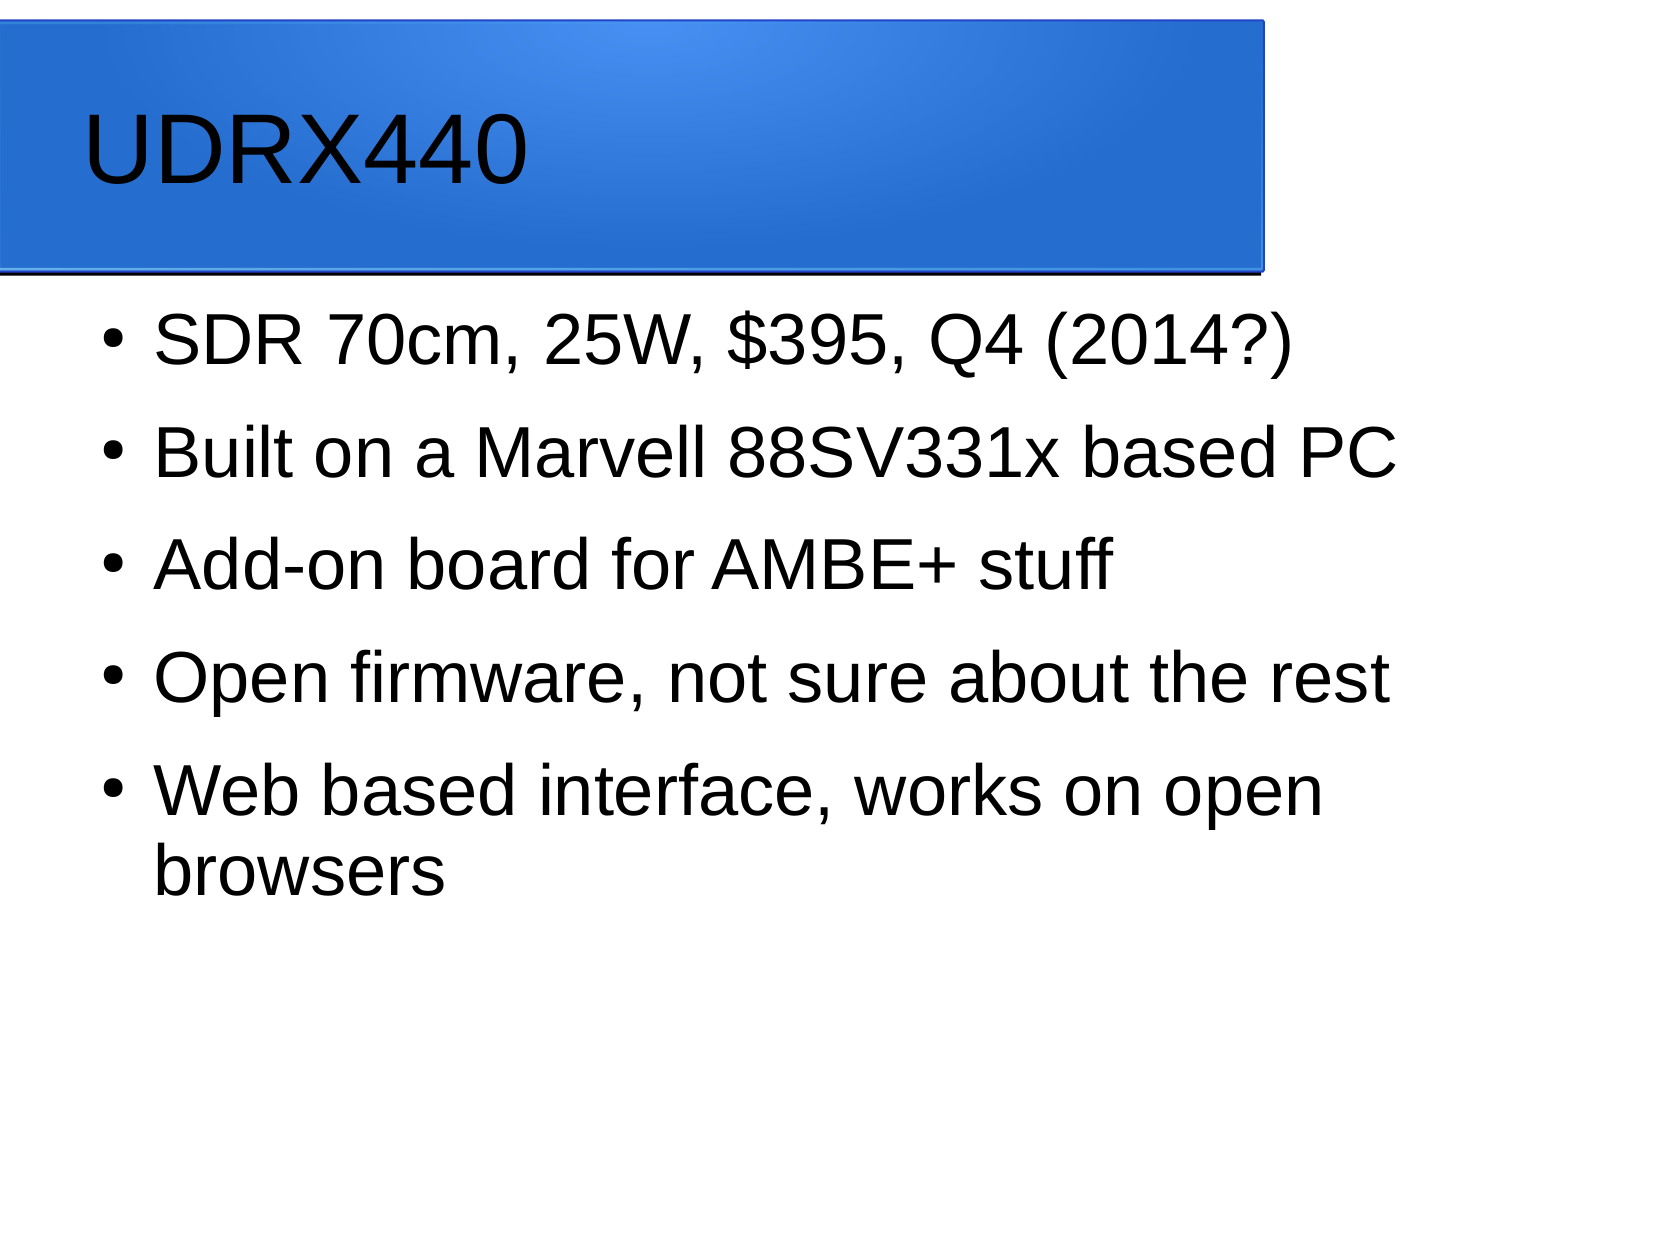

# UDRX440
SDR 70cm, 25W, $395, Q4 (2014?)
Built on a Marvell 88SV331x based PC
Add-on board for AMBE+ stuff
Open firmware, not sure about the rest
Web based interface, works on open browsers